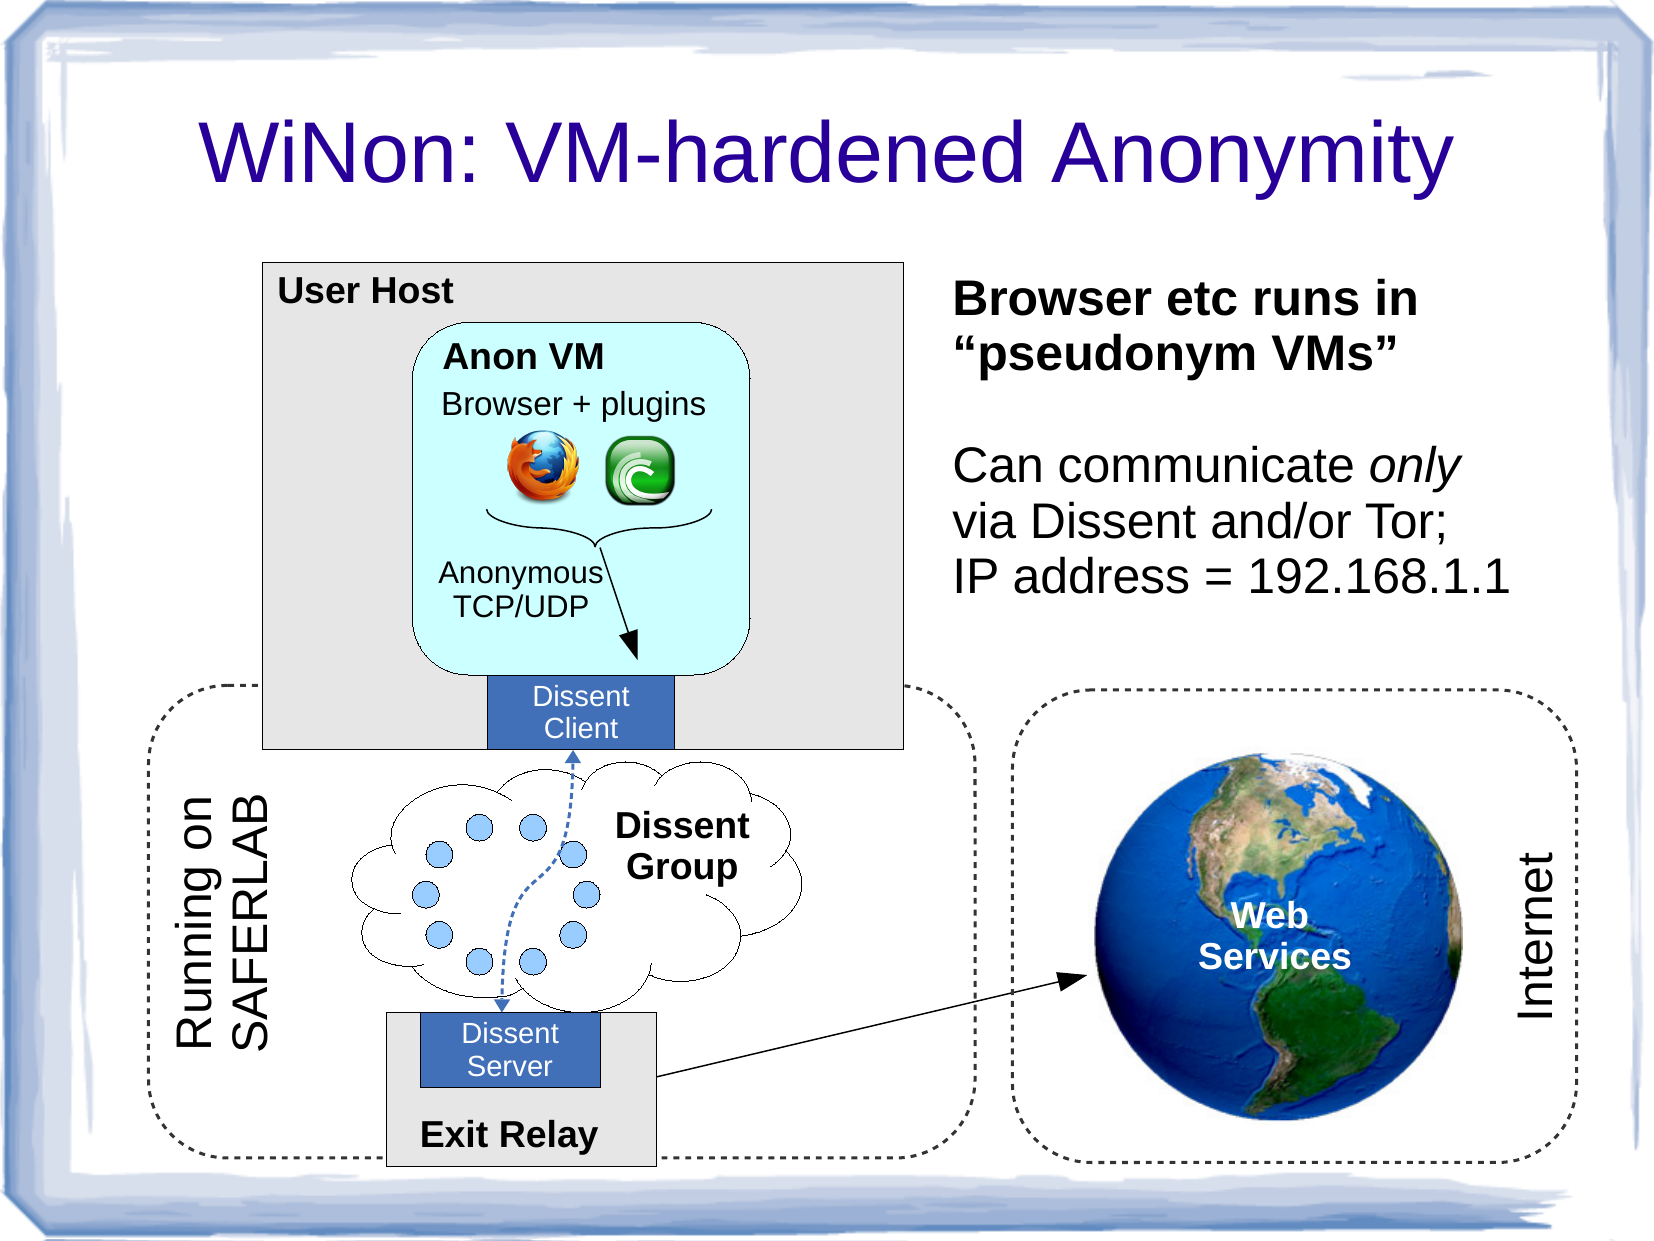

# WiNon: VM-hardened Anonymity
User Host
Dissent
Client
Browser etc runs in
“pseudonym VMs”
Can communicate only
via Dissent and/or Tor;
IP address = 192.168.1.1
Anon VM
Browser + plugins
Anonymous
TCP/UDP
Dissent
Group
Running on
SAFERLAB
Web
Services
Internet
Dissent
Server
Exit Relay